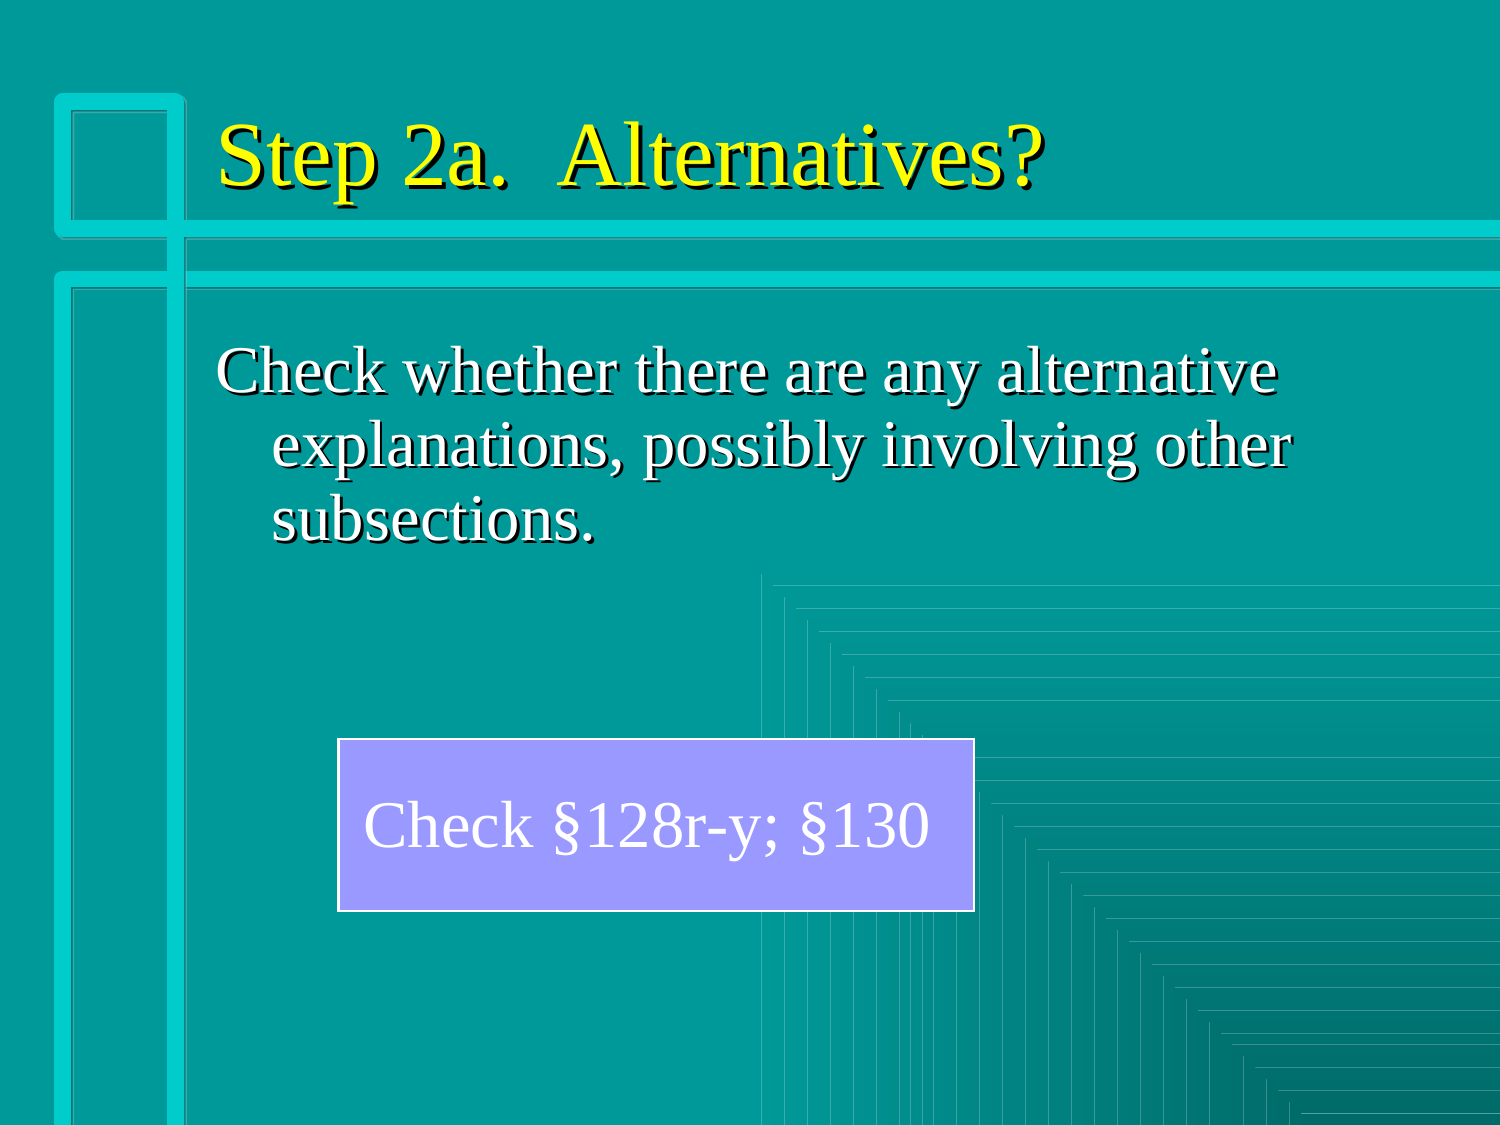

# Step 2a. Alternatives?
Check whether there are any alternative explanations, possibly involving other subsections.
Check §128r-y; §130